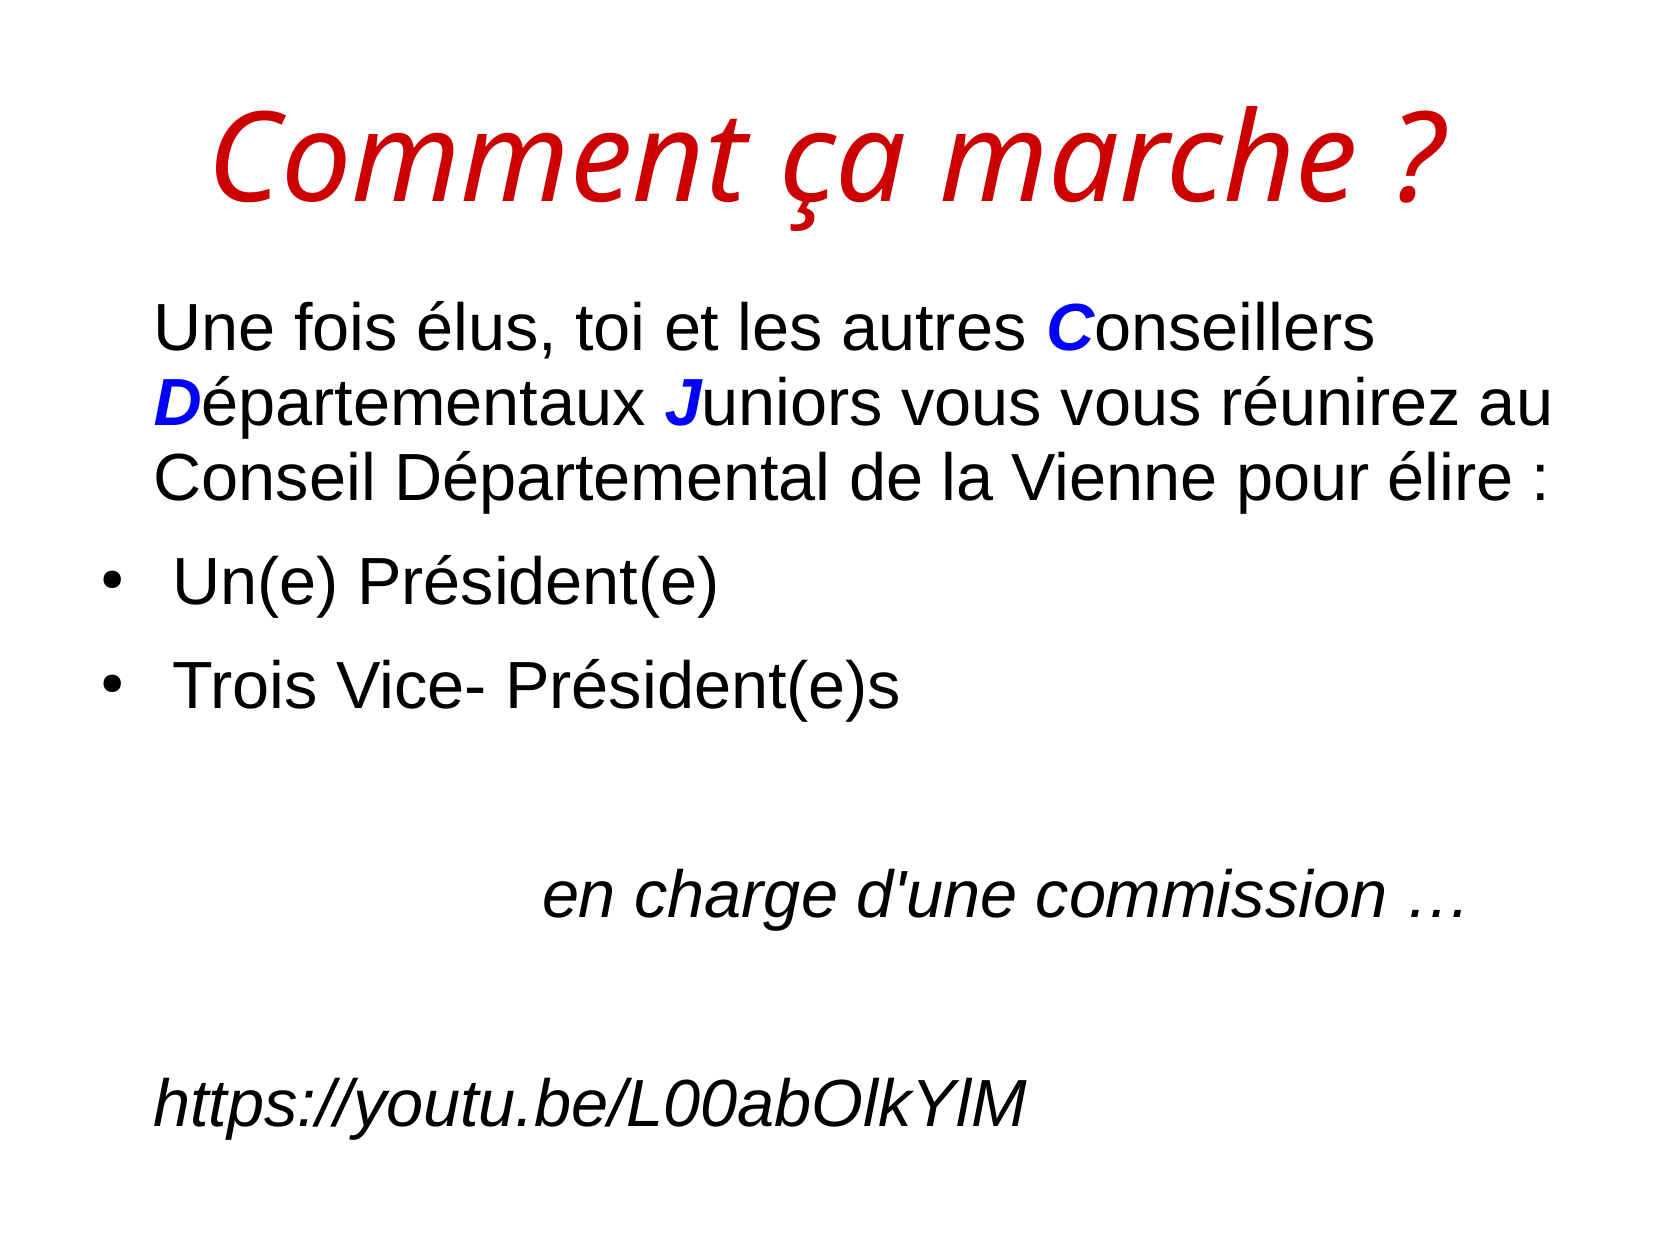

# Comment ça marche ?
Une fois élus, toi et les autres Conseillers Départementaux Juniors vous vous réunirez au Conseil Départemental de la Vienne pour élire :
 Un(e) Président(e)
 Trois Vice- Président(e)s
 en charge d'une commission …
https://youtu.be/L00abOlkYlM